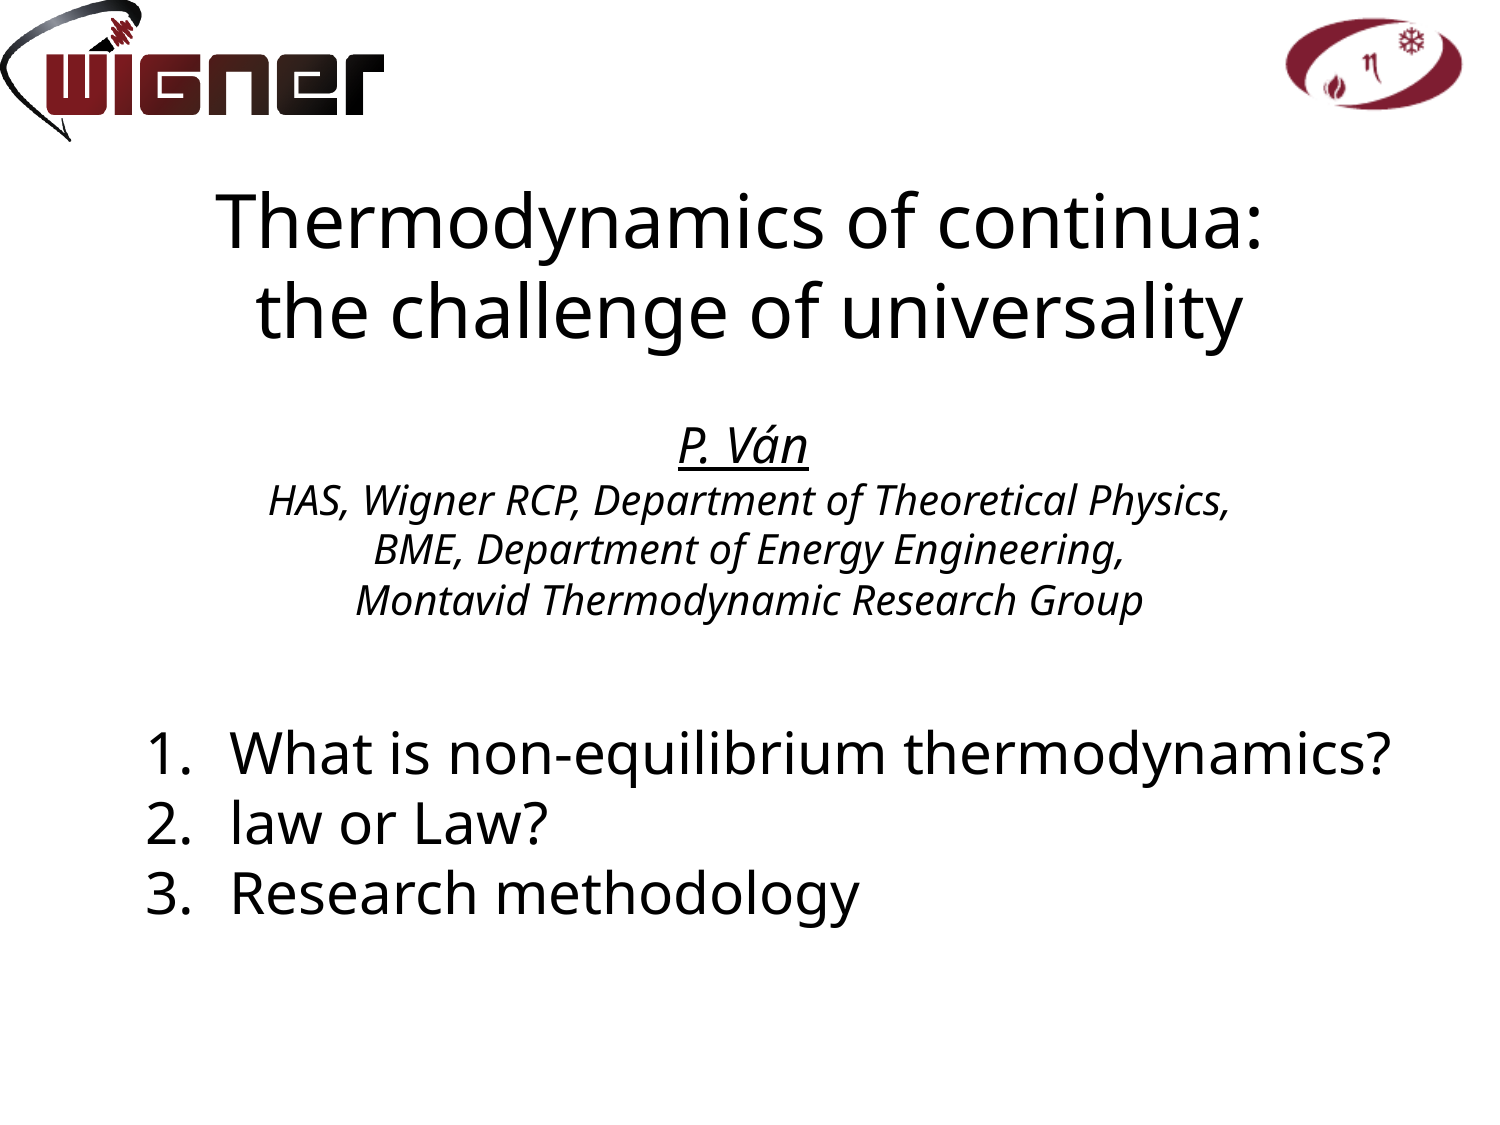

Thermodynamics of continua:
the challenge of universality
P. Ván
HAS, Wigner RCP, Department of Theoretical Physics,
BME, Department of Energy Engineering,
Montavid Thermodynamic Research Group
What is non-equilibrium thermodynamics?
law or Law?
Research methodology